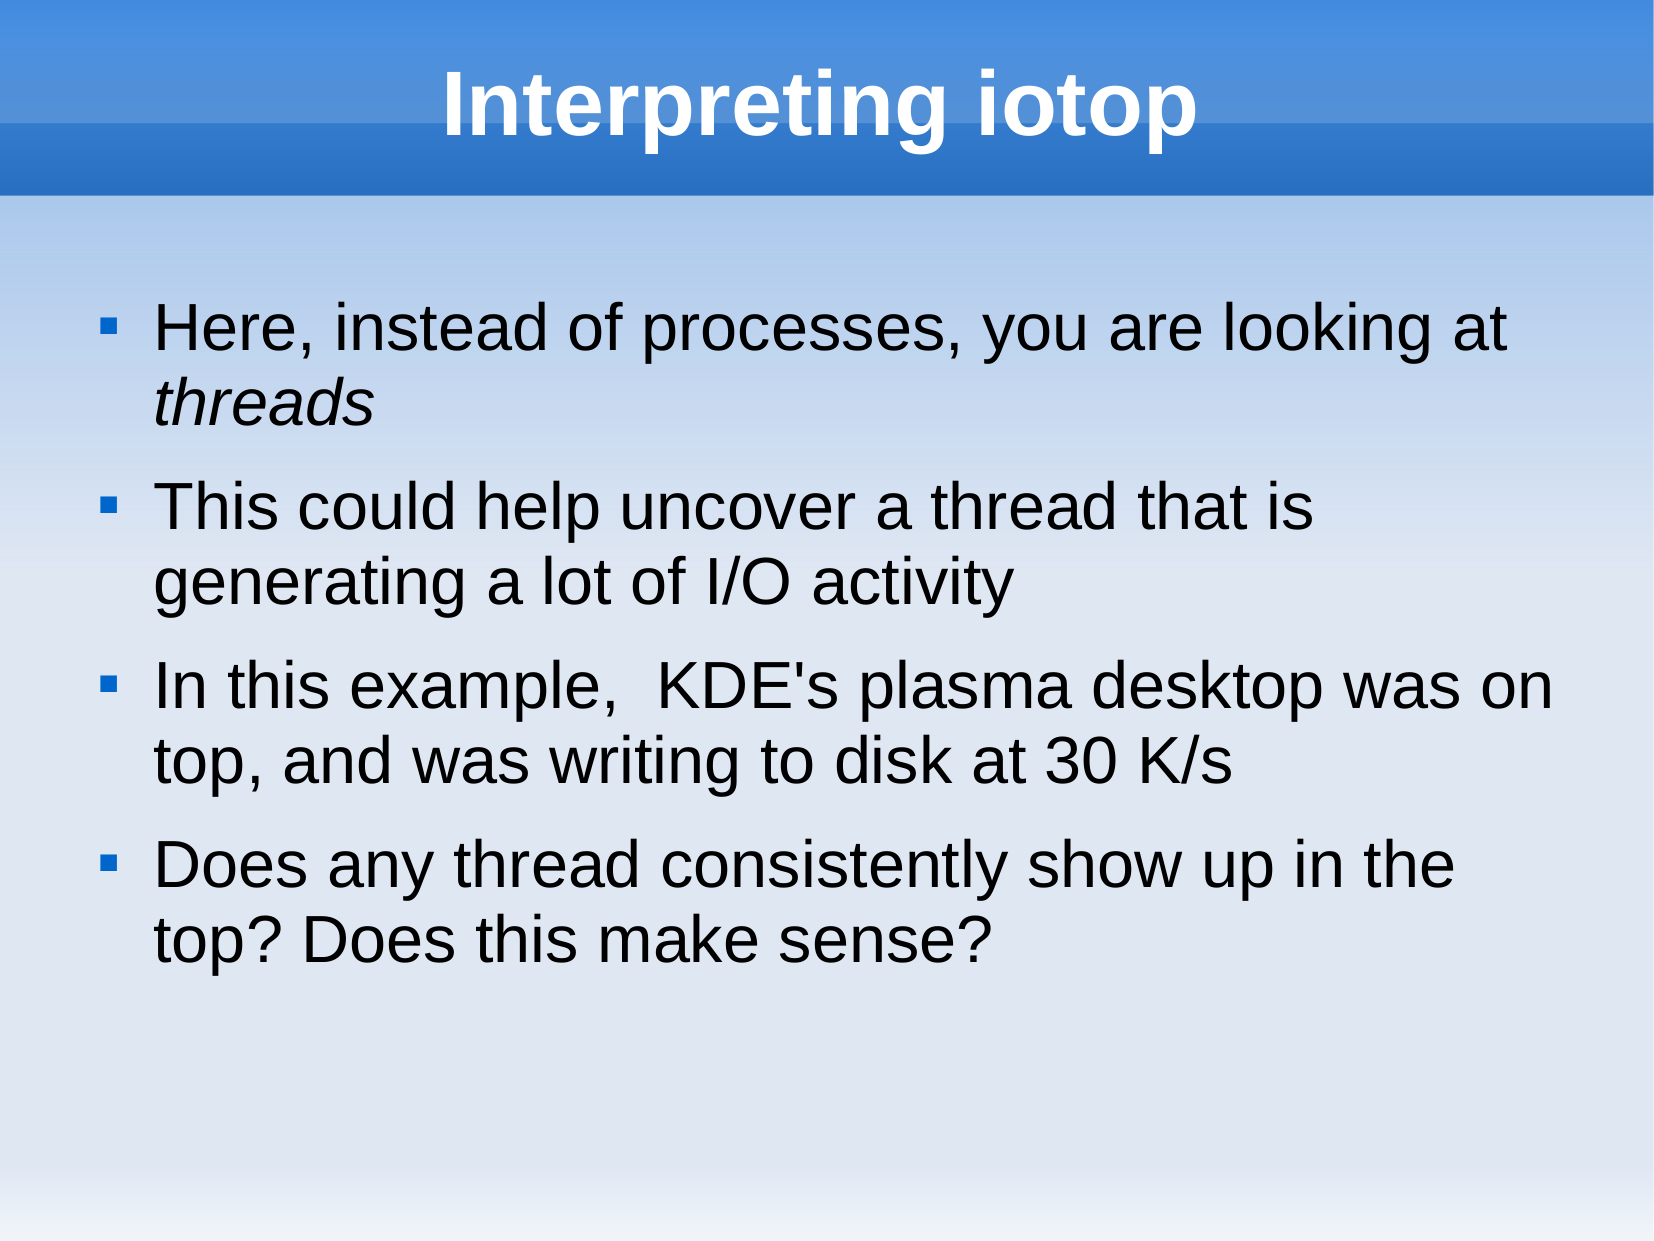

# Interpreting iotop
Here, instead of processes, you are looking at threads
This could help uncover a thread that is generating a lot of I/O activity
In this example, KDE's plasma desktop was on top, and was writing to disk at 30 K/s
Does any thread consistently show up in the top? Does this make sense?